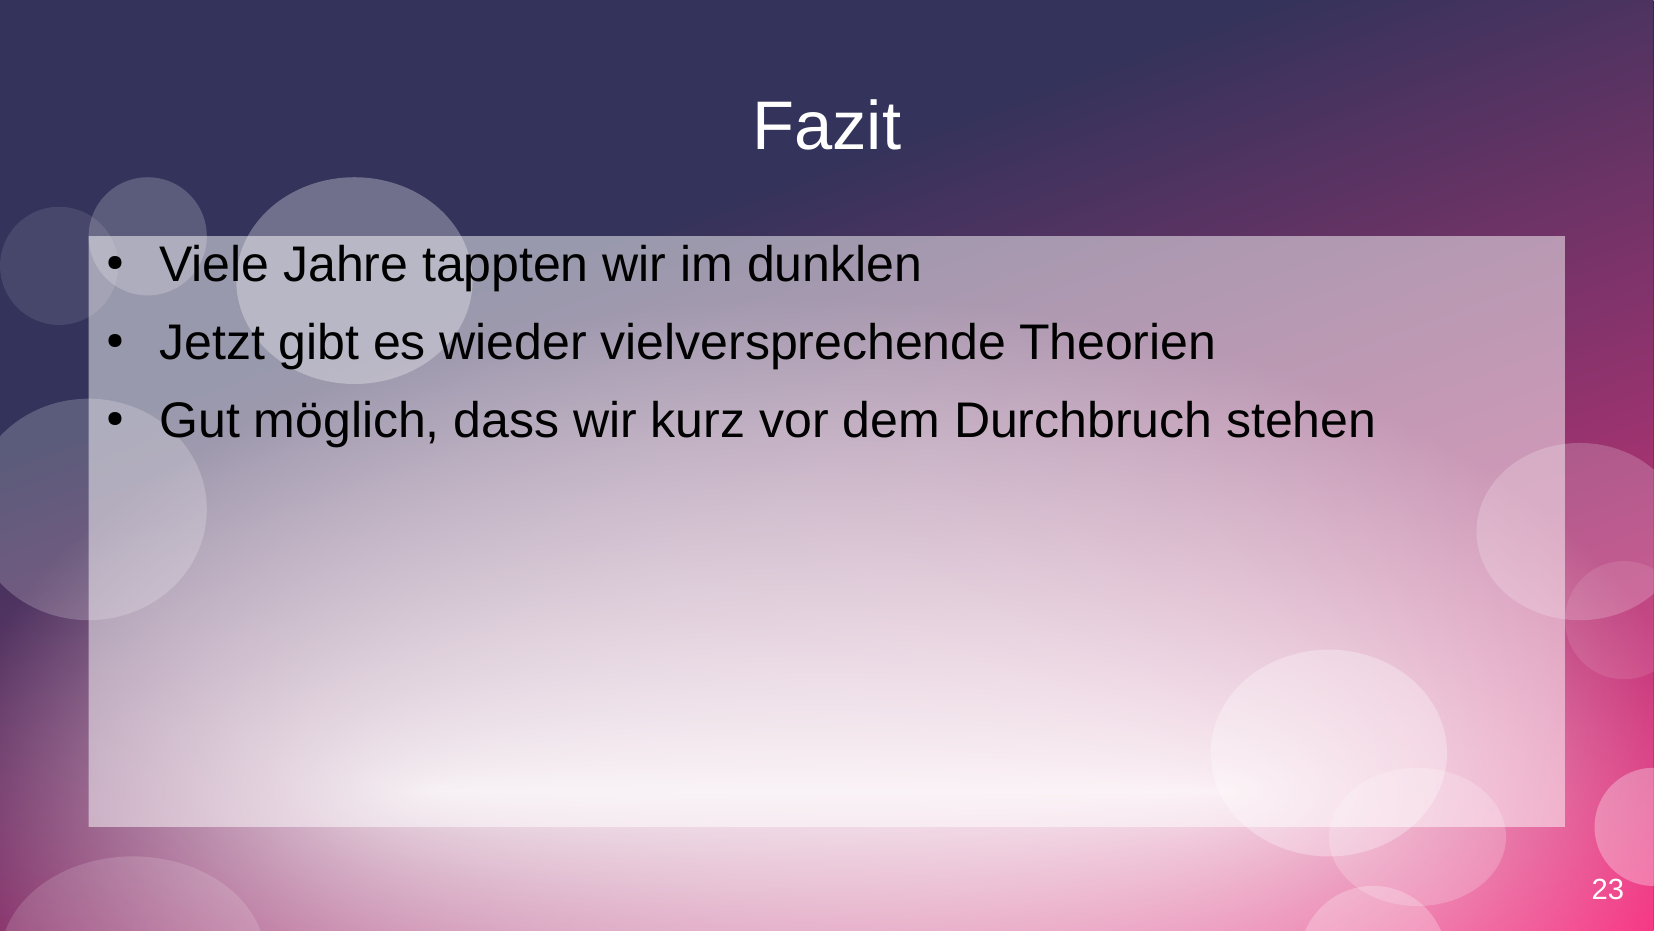

# Fazit
Viele Jahre tappten wir im dunklen
Jetzt gibt es wieder vielversprechende Theorien
Gut möglich, dass wir kurz vor dem Durchbruch stehen